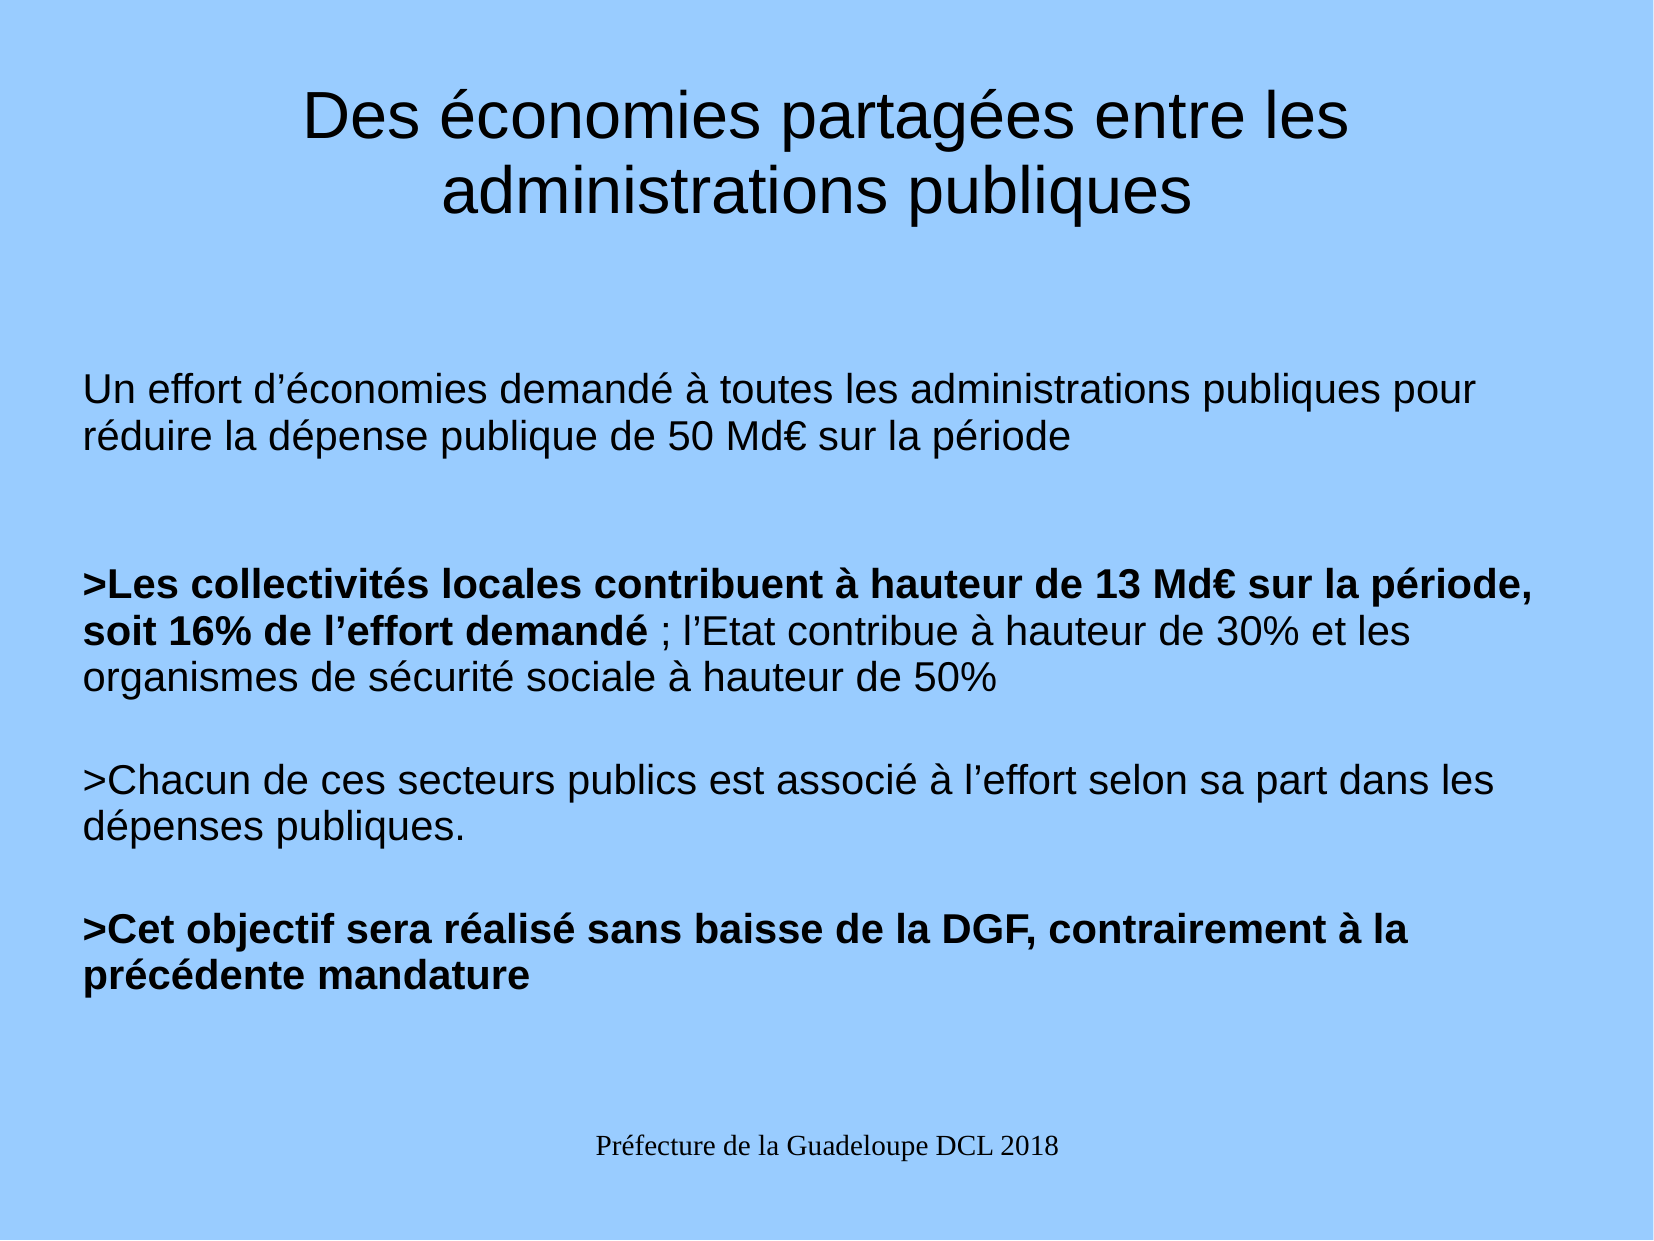

# Des économies partagées entre les administrations publiques
Un effort d’économies demandé à toutes les administrations publiques pour réduire la dépense publique de 50 Md€ sur la période
>Les collectivités locales contribuent à hauteur de 13 Md€ sur la période, soit 16% de l’effort demandé ; l’Etat contribue à hauteur de 30% et les organismes de sécurité sociale à hauteur de 50%
>Chacun de ces secteurs publics est associé à l’effort selon sa part dans les dépenses publiques.
>Cet objectif sera réalisé sans baisse de la DGF, contrairement à la précédente mandature
Préfecture de la Guadeloupe DCL 2018